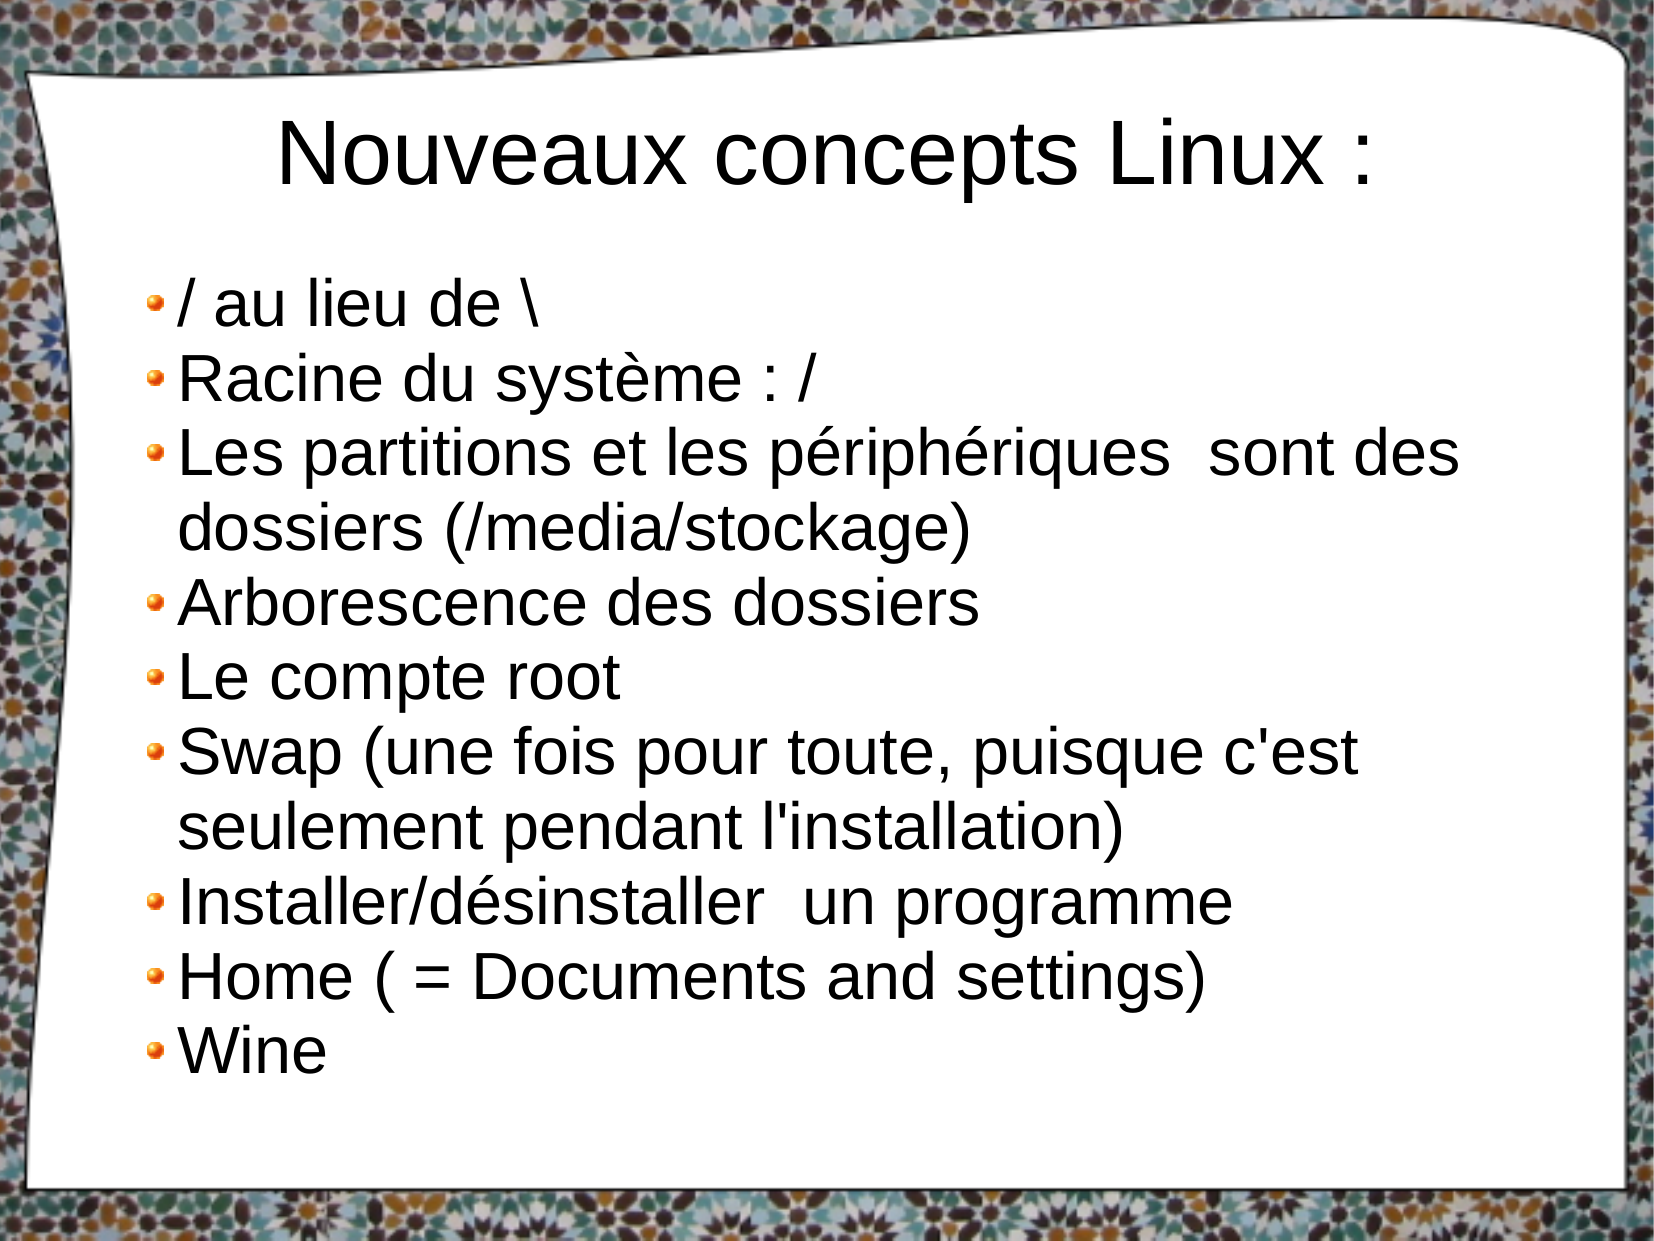

# Nouveaux concepts Linux :
/ au lieu de \
Racine du système : /
Les partitions et les périphériques sont des dossiers (/media/stockage)
Arborescence des dossiers
Le compte root
Swap (une fois pour toute, puisque c'est seulement pendant l'installation)
Installer/désinstaller un programme
Home ( = Documents and settings)
Wine
Linux : Le quoi, le pourquoi et le comment (Nibrass/Oujda)